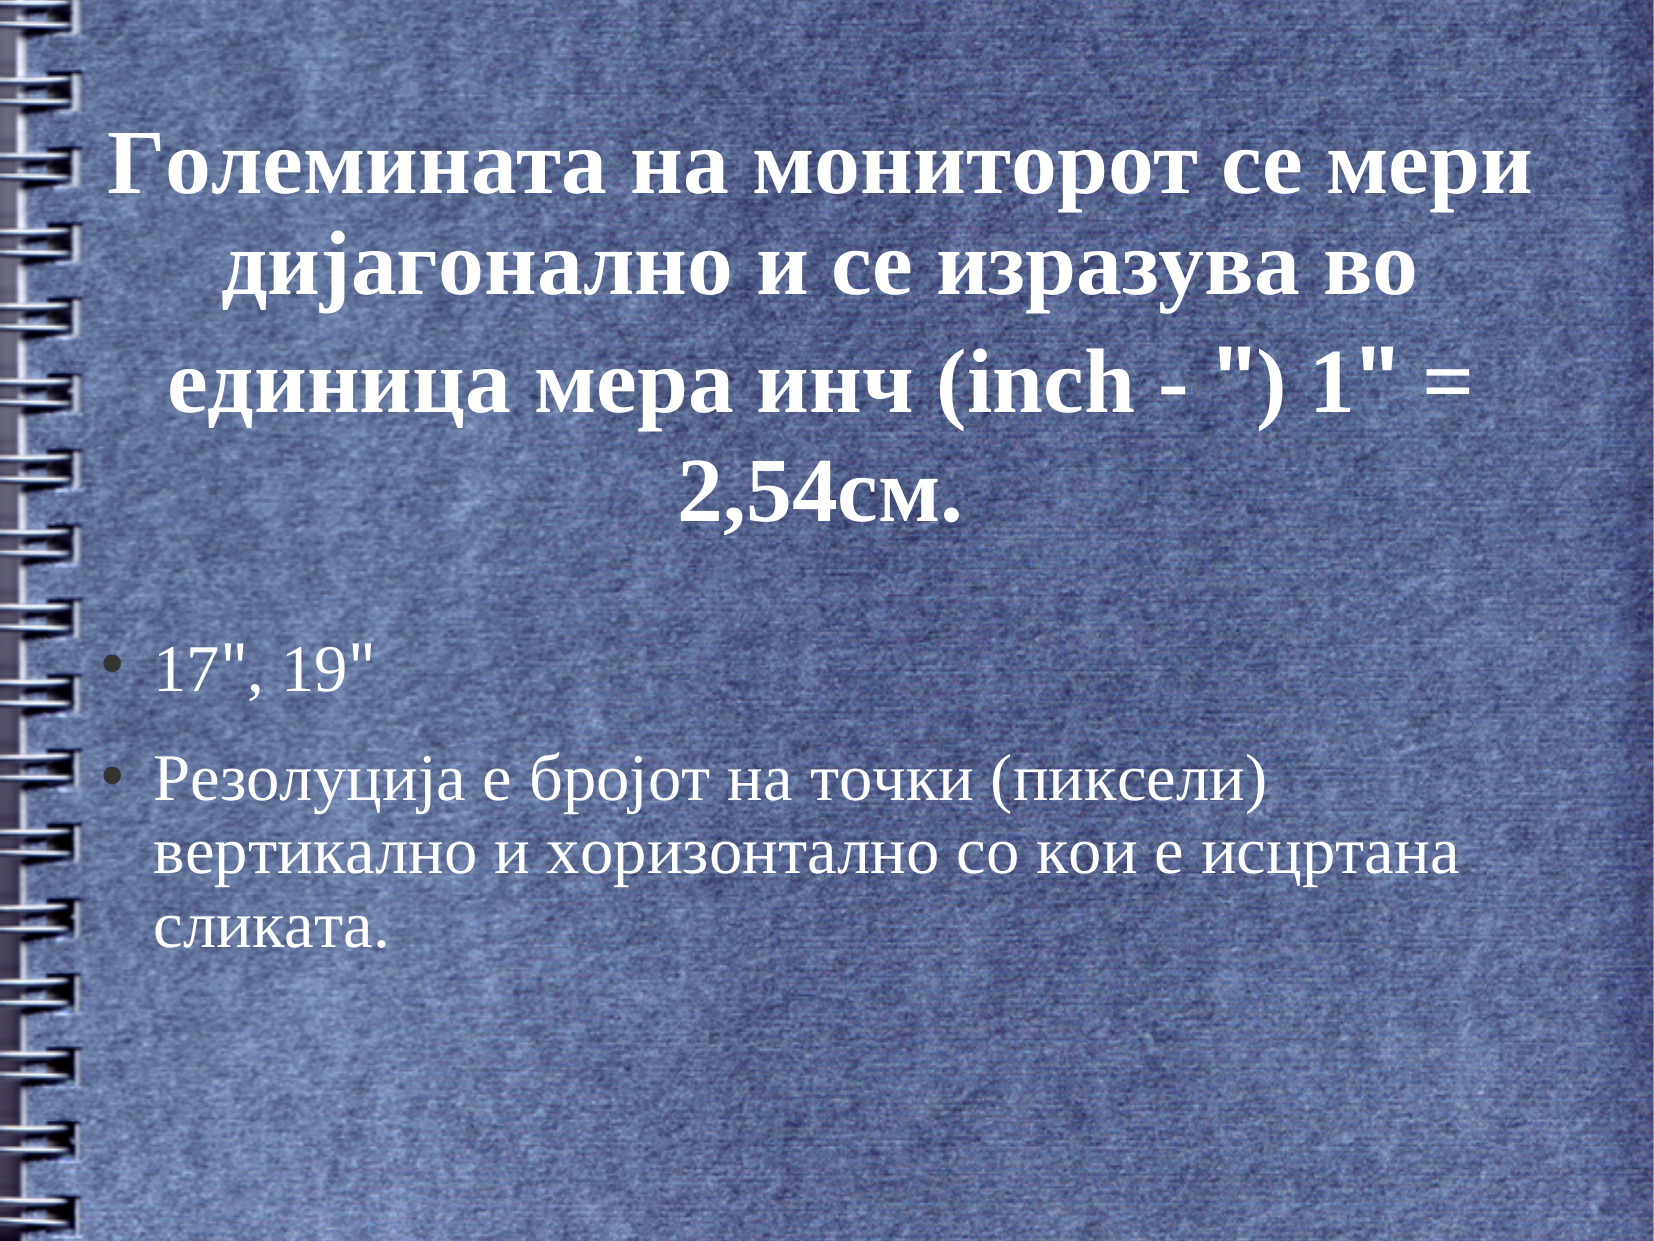

# Големината на мониторот се мери дијагонално и се изразува во единица мера инч (inch - ") 1" = 2,54см.
17", 19"
Резолуција е бројот на точки (пиксели) вертикално и хоризонтално со кои е исцртана сликата.